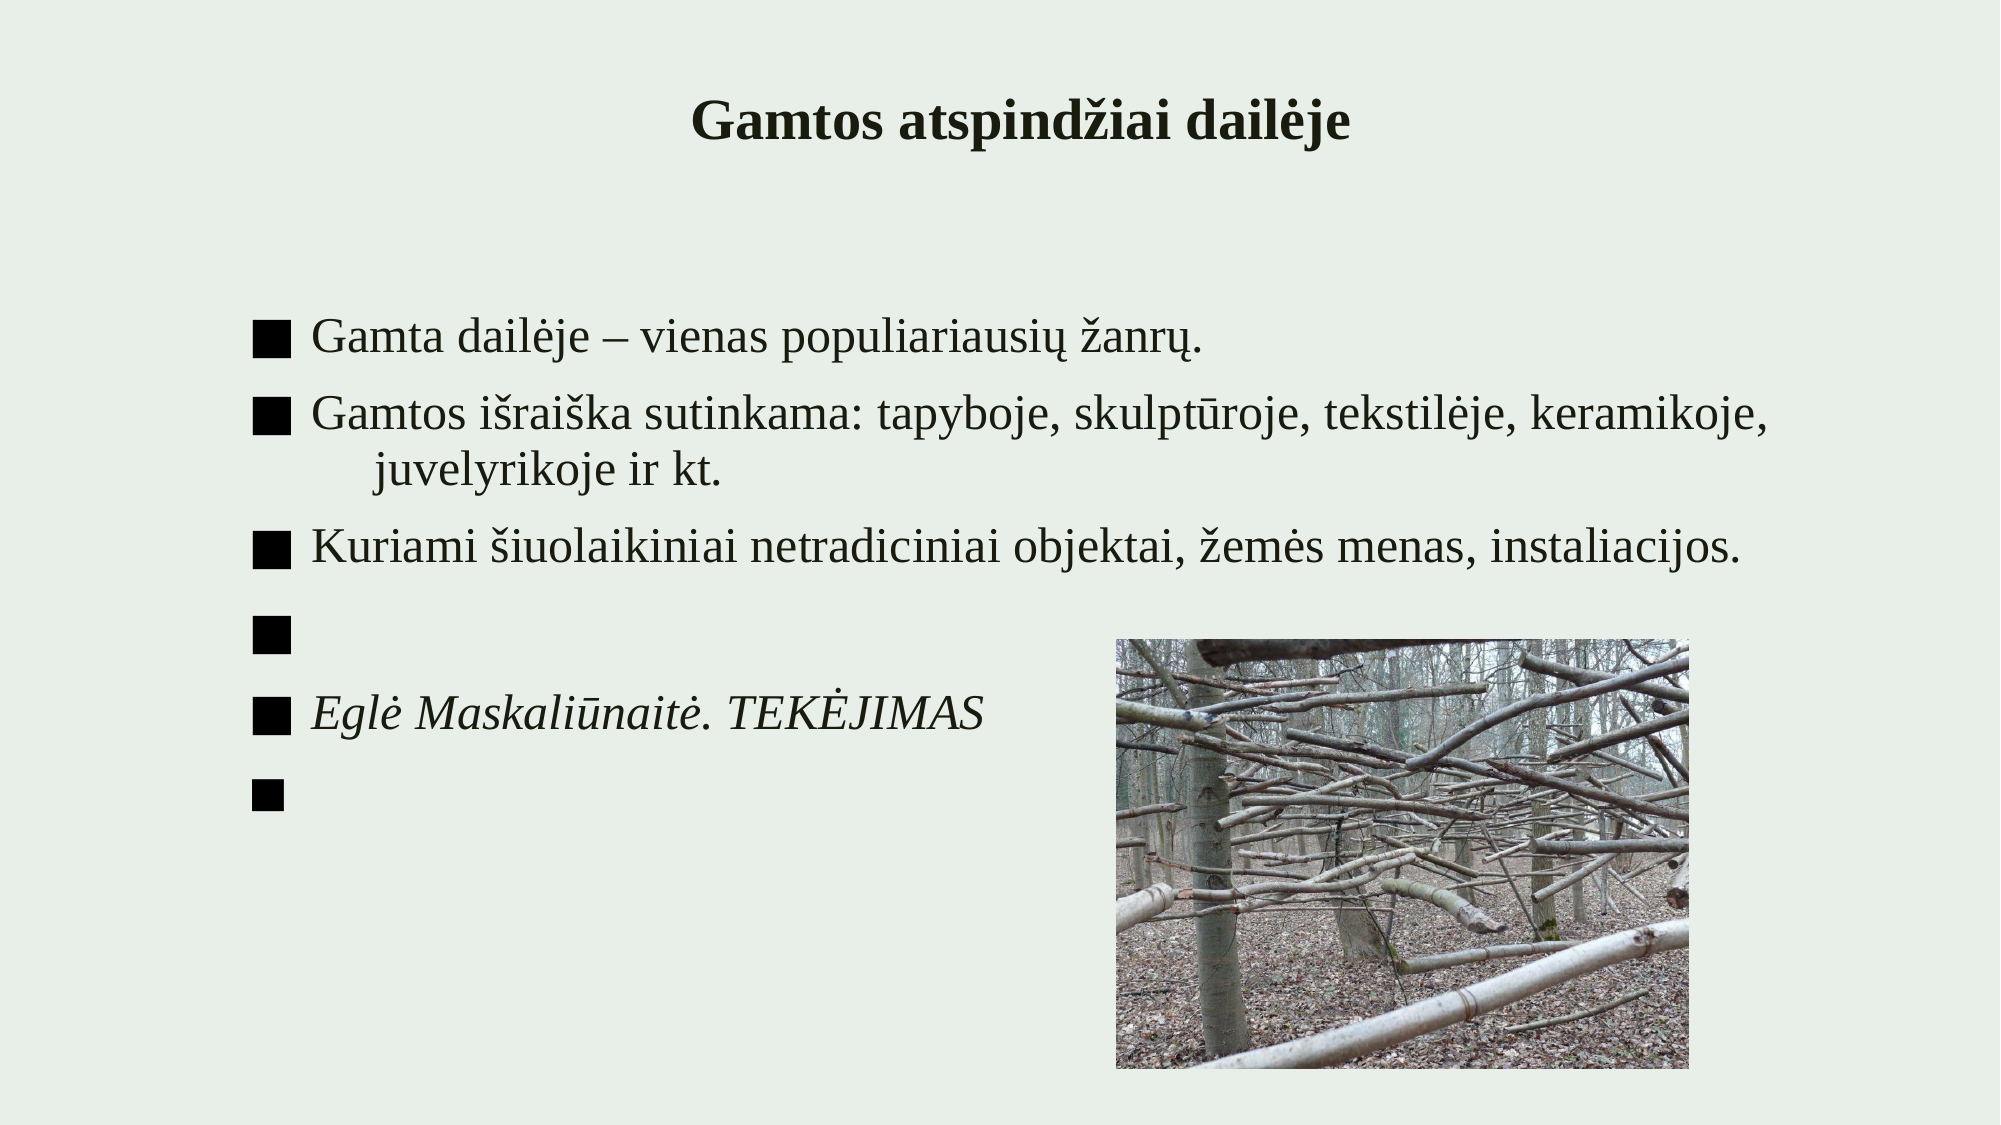

# Gamtos atspindžiai dailėje
Gamta dailėje – vienas populiariausių žanrų.
Gamtos išraiška sutinkama: tapyboje, skulptūroje, tekstilėje, keramikoje, juvelyrikoje ir kt.
Kuriami šiuolaikiniai netradiciniai objektai, žemės menas, instaliacijos.
Eglė Maskaliūnaitė. TEKĖJIMAS